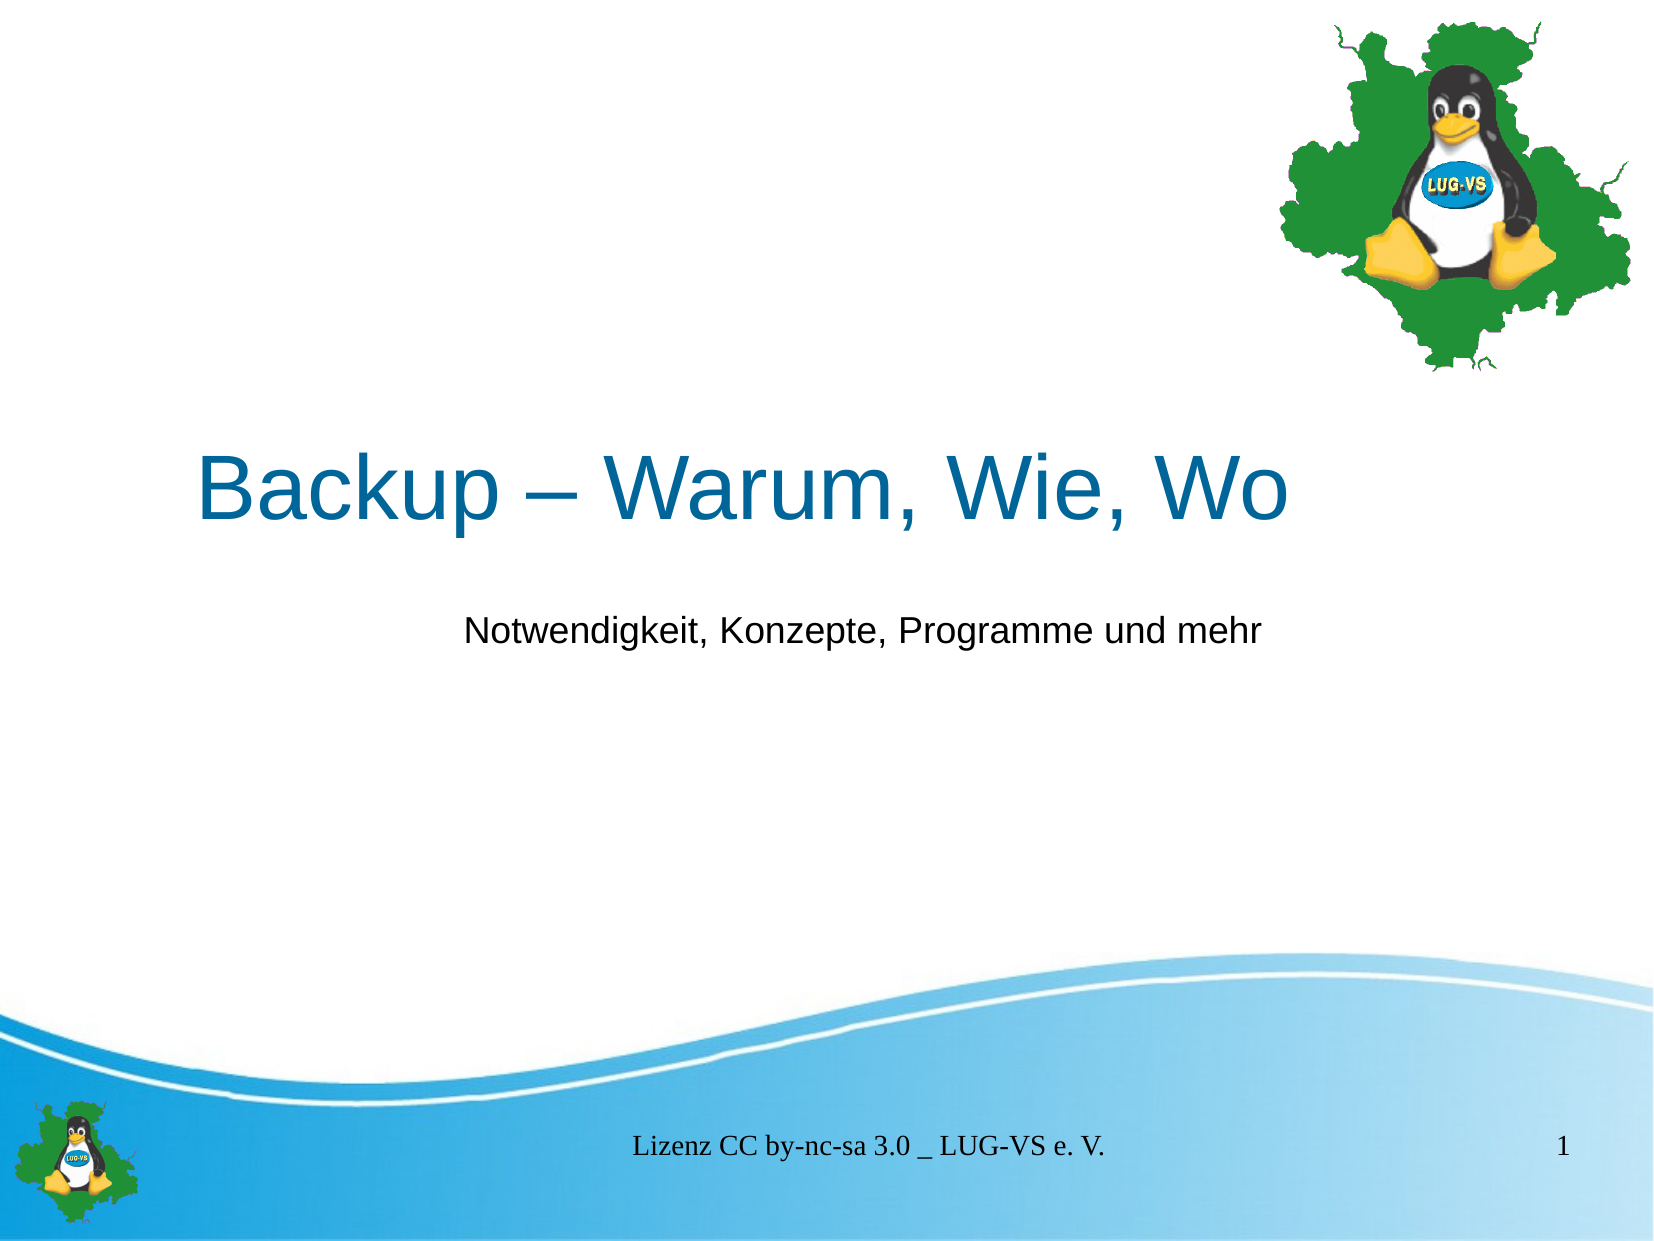

# Backup – Warum, Wie, Wo
Notwendigkeit, Konzepte, Programme und mehr
Lizenz CC by-nc-sa 3.0 _ LUG-VS e. V.
1